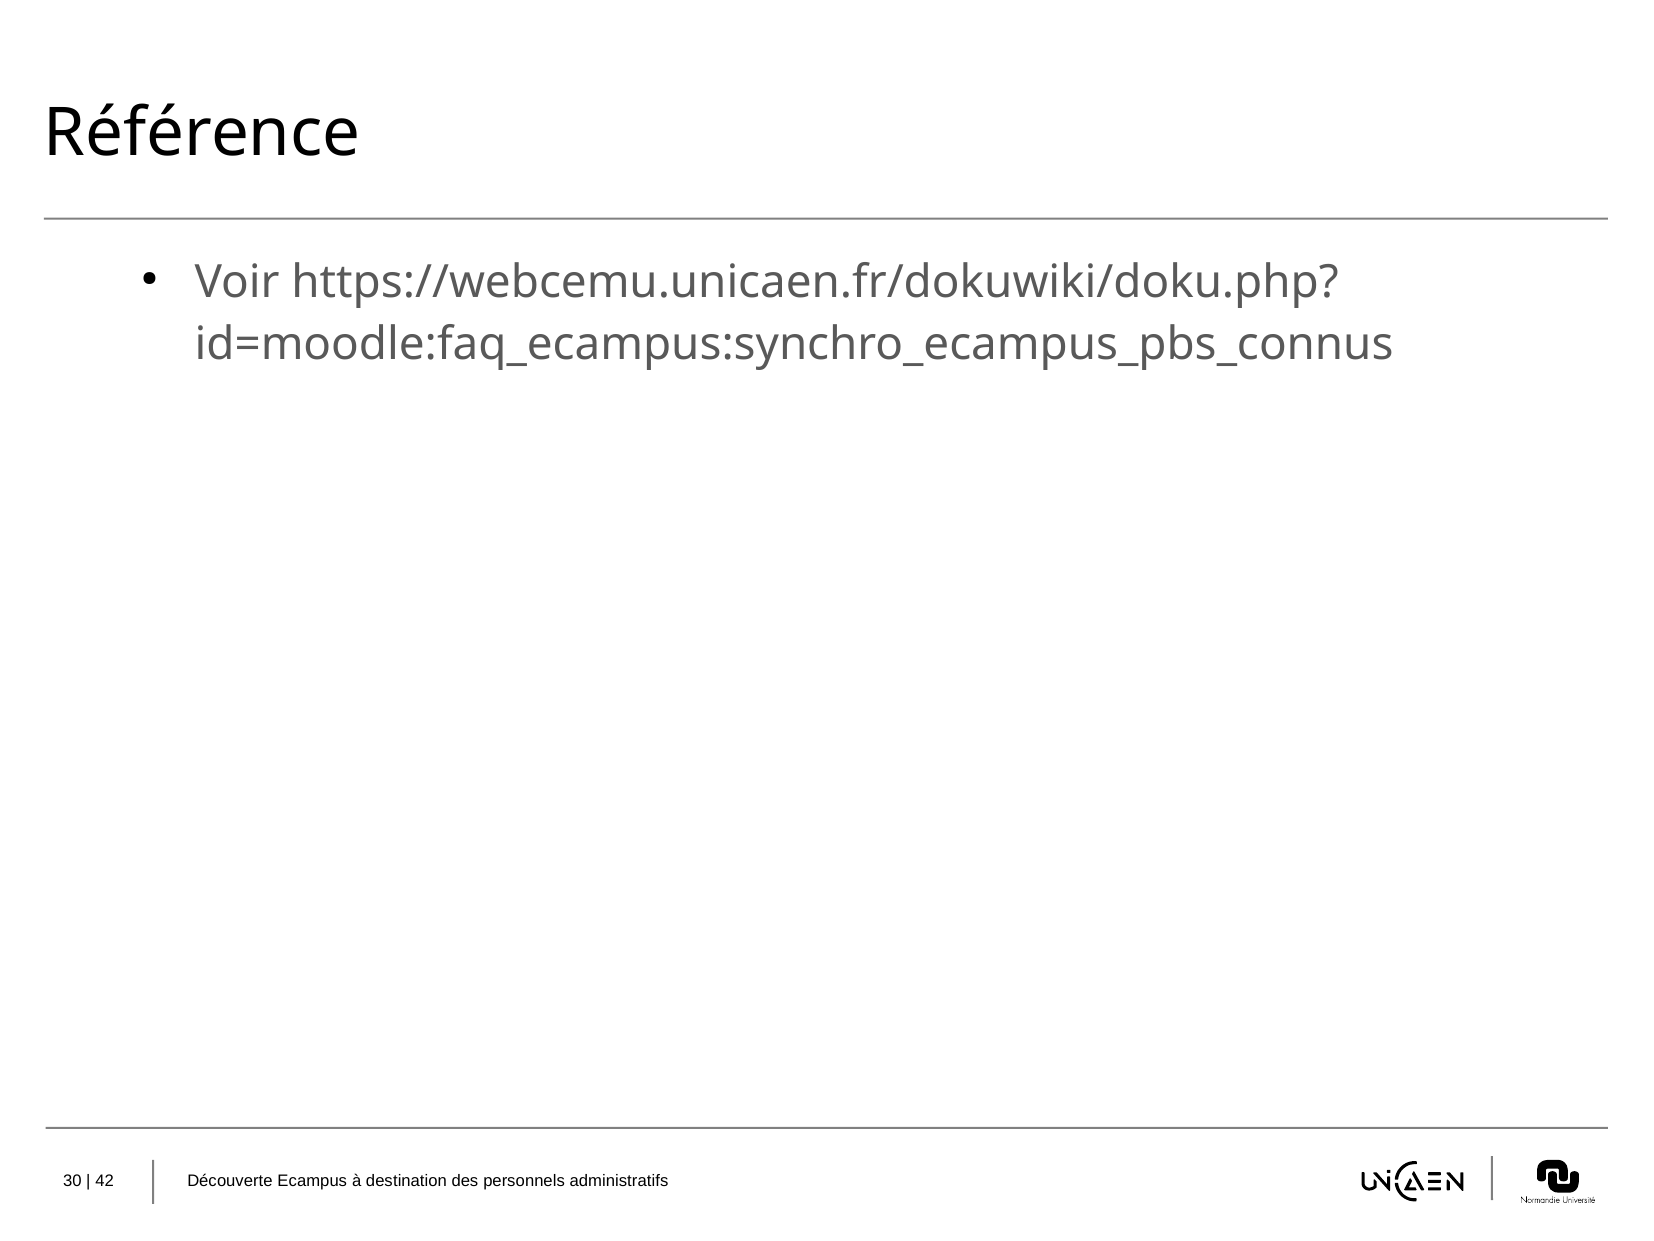

# Référence
Voir https://webcemu.unicaen.fr/dokuwiki/doku.php?id=moodle:faq_ecampus:synchro_ecampus_pbs_connus
30
Découverte Ecampus pourn les personnels administratifs